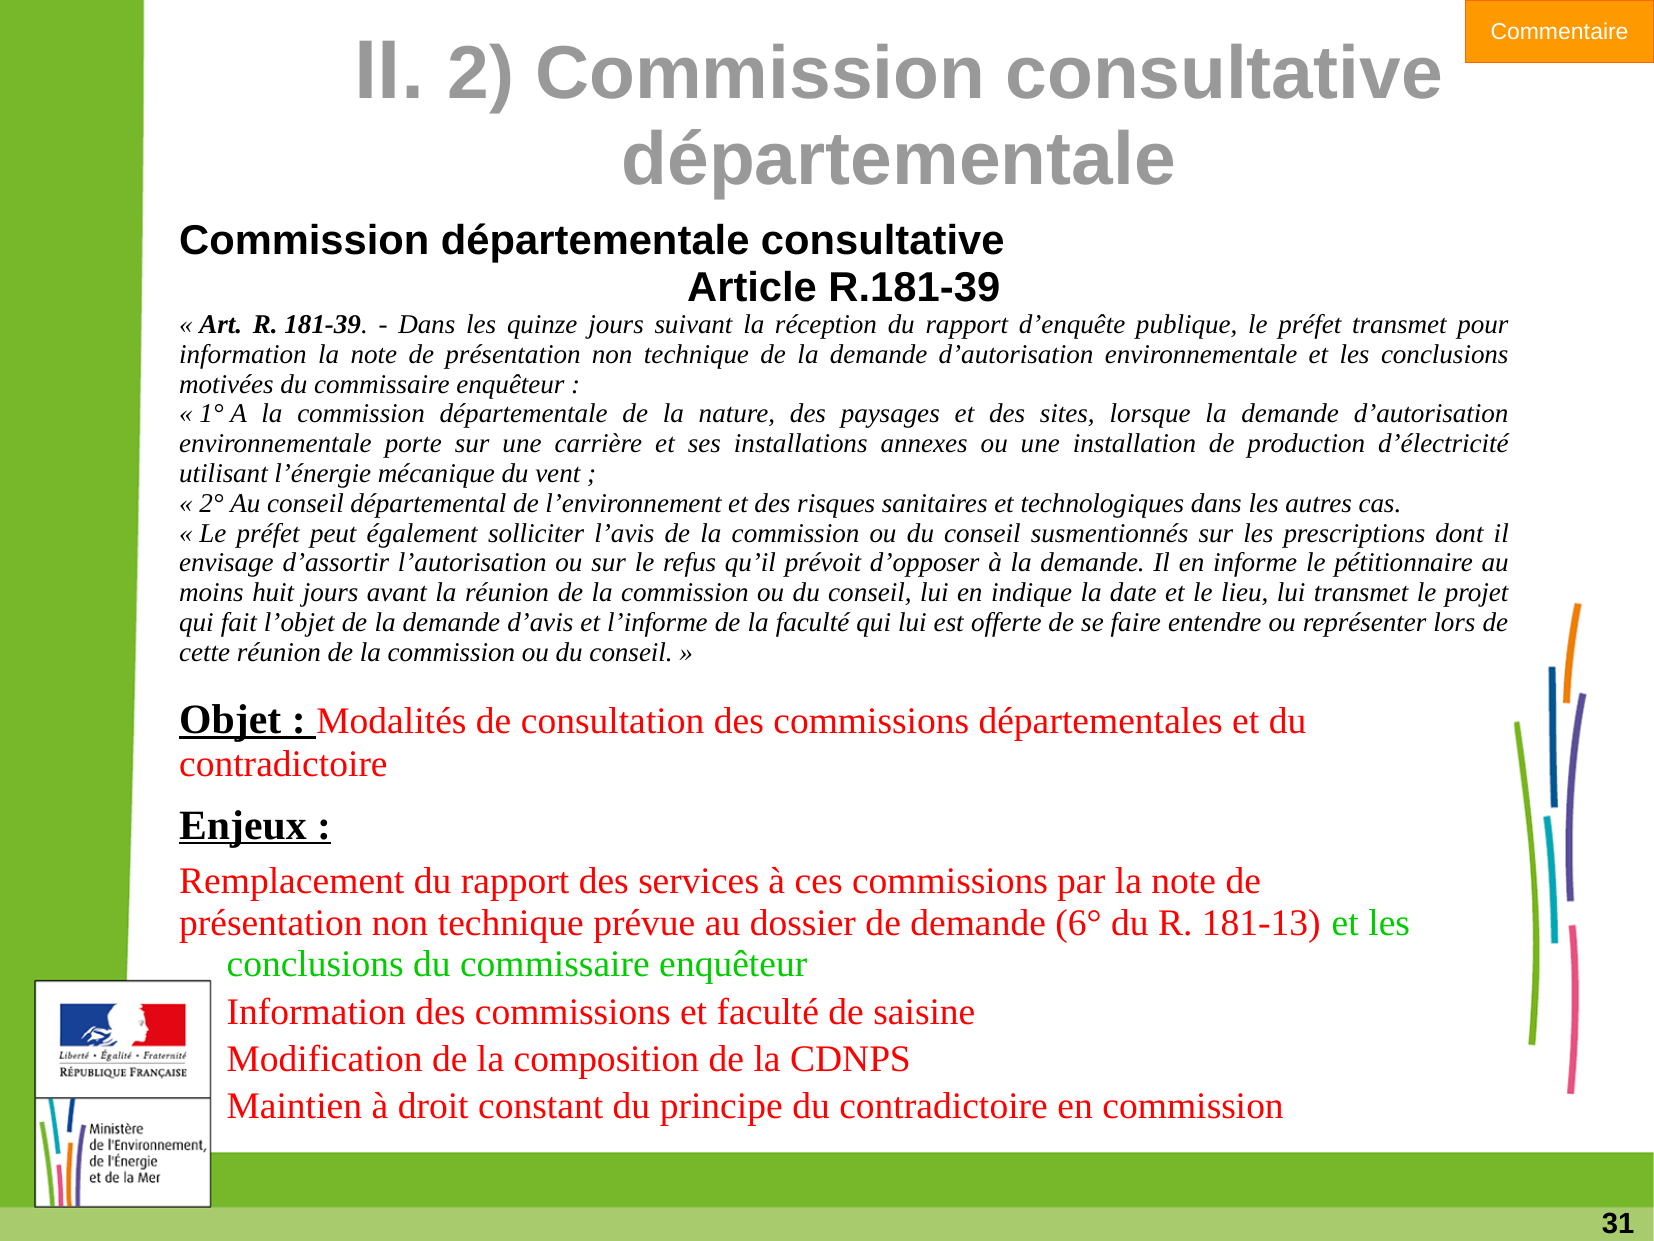

Commentaire
# II. 2) Commission consultative départementale
Commission départementale consultative
Article R.181-39
« Art. R. 181-39. - Dans les quinze jours suivant la réception du rapport d’enquête publique, le préfet transmet pour information la note de présentation non technique de la demande d’autorisation environnementale et les conclusions motivées du commissaire enquêteur :
« 1° A la commission départementale de la nature, des paysages et des sites, lorsque la demande d’autorisation environnementale porte sur une carrière et ses installations annexes ou une installation de production d’électricité utilisant l’énergie mécanique du vent ;
« 2° Au conseil départemental de l’environnement et des risques sanitaires et technologiques dans les autres cas.
« Le préfet peut également solliciter l’avis de la commission ou du conseil susmentionnés sur les prescriptions dont il envisage d’assortir l’autorisation ou sur le refus qu’il prévoit d’opposer à la demande. Il en informe le pétitionnaire au moins huit jours avant la réunion de la commission ou du conseil, lui en indique la date et le lieu, lui transmet le projet qui fait l’objet de la demande d’avis et l’informe de la faculté qui lui est offerte de se faire entendre ou représenter lors de cette réunion de la commission ou du conseil. »
Objet : Modalités de consultation des commissions départementales et du contradictoire
Enjeux :
Remplacement du rapport des services à ces commissions par la note de présentation non technique prévue au dossier de demande (6° du R. 181-13) et les
 conclusions du commissaire enquêteur
 Information des commissions et faculté de saisine
 Modification de la composition de la CDNPS
 Maintien à droit constant du principe du contradictoire en commission